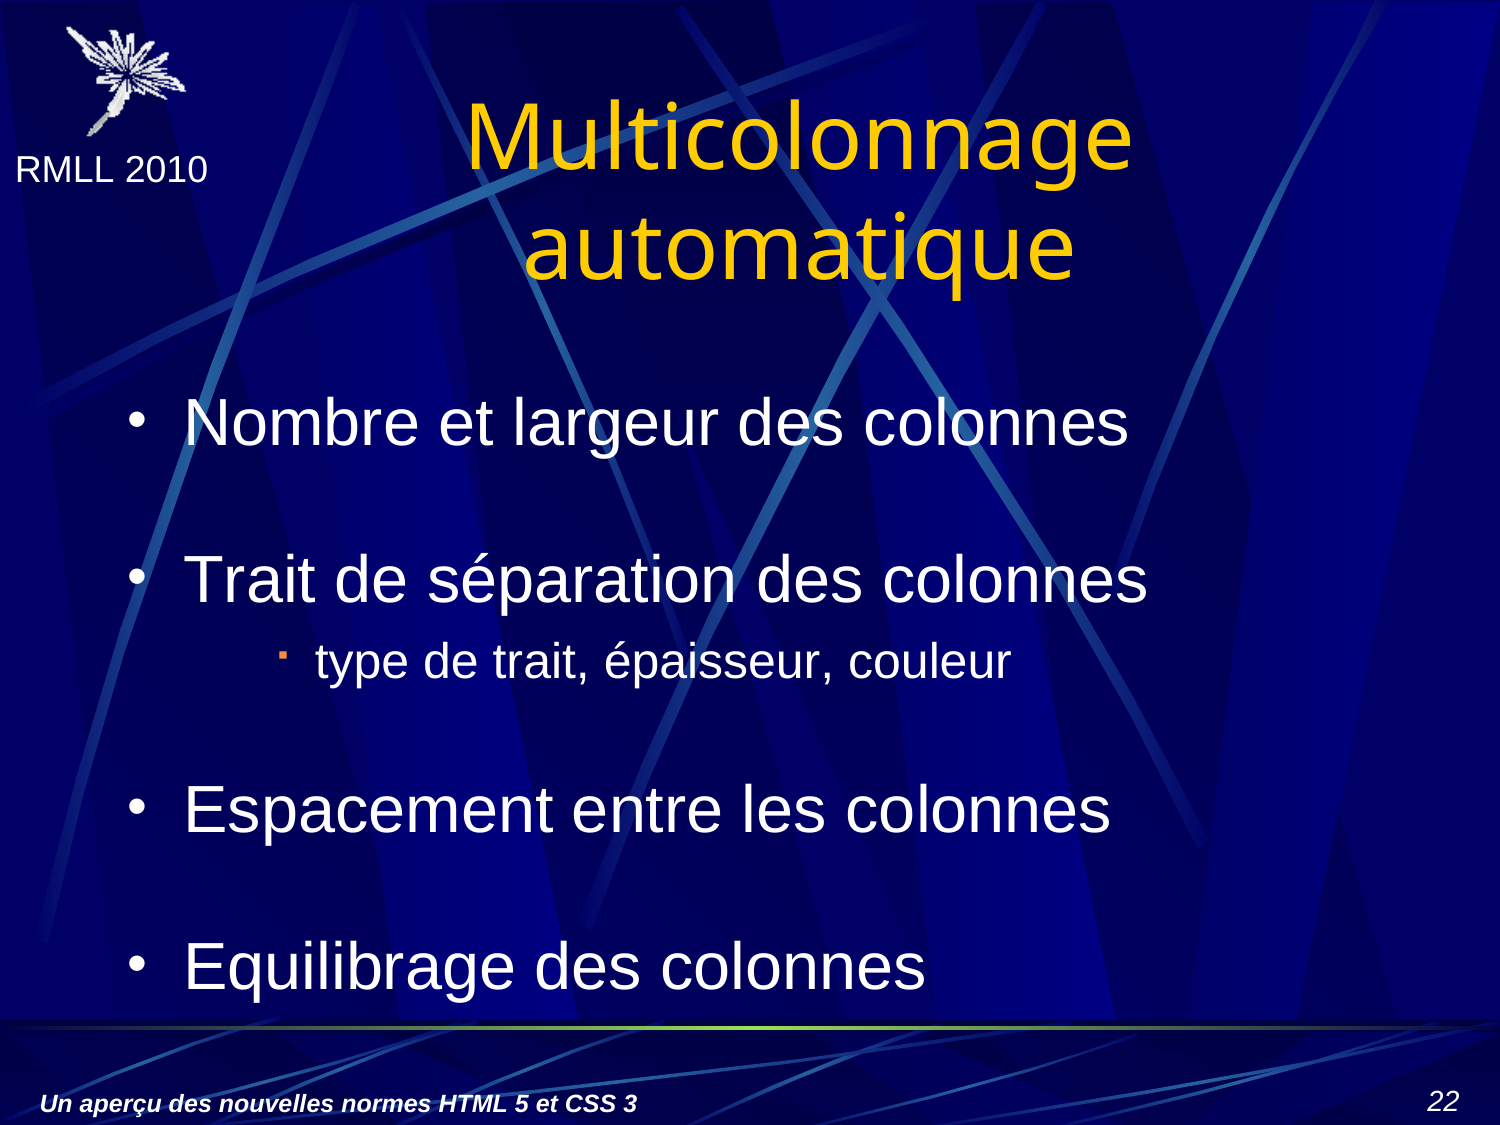

# Multicolonnage automatique
Nombre et largeur des colonnes
Trait de séparation des colonnes
type de trait, épaisseur, couleur
Espacement entre les colonnes
Equilibrage des colonnes